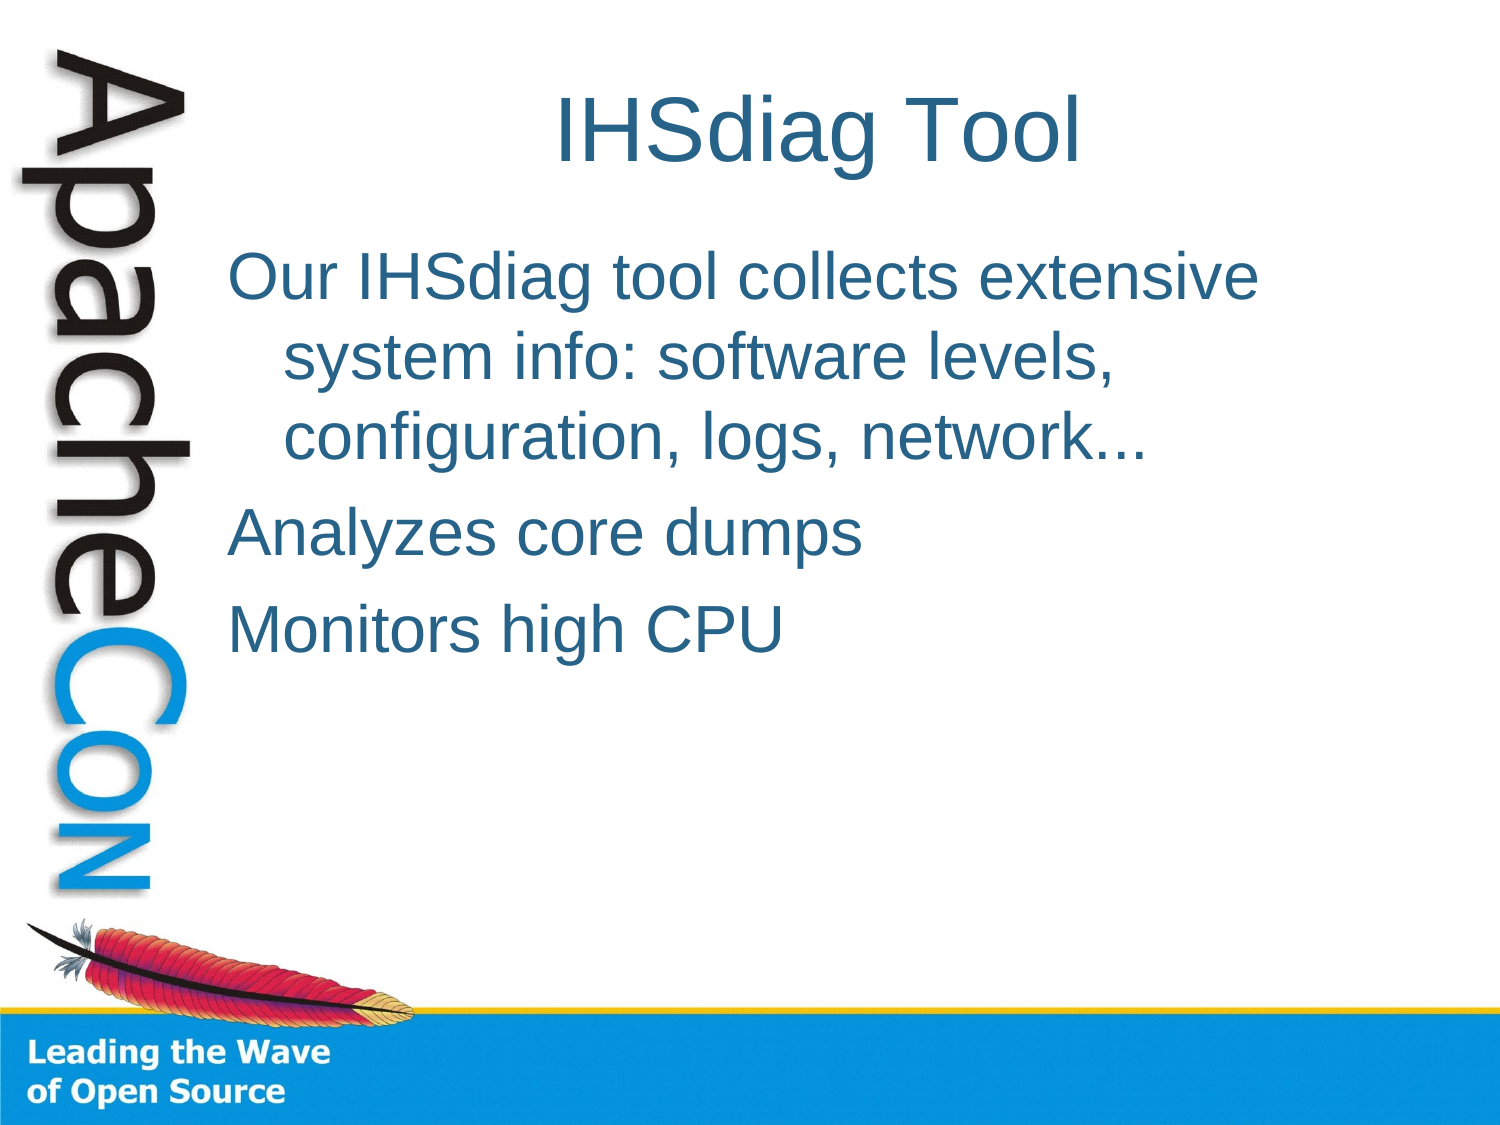

# IHSdiag Tool
Our IHSdiag tool collects extensive system info: software levels, configuration, logs, network...
Analyzes core dumps
Monitors high CPU